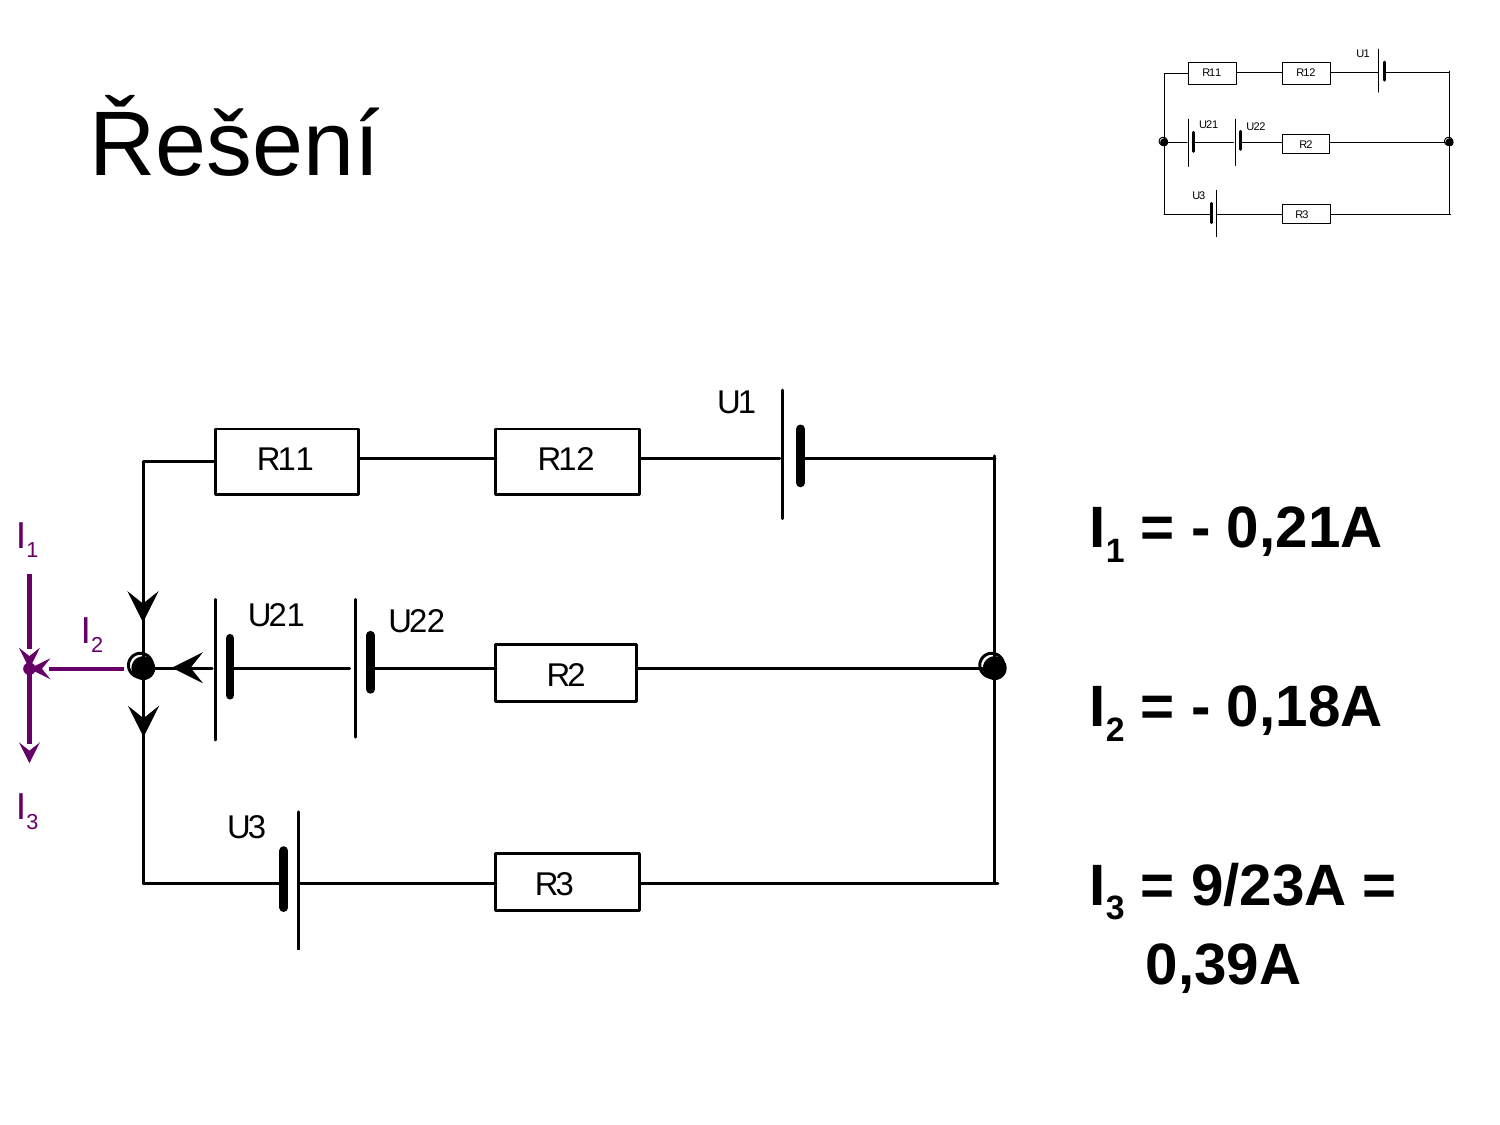

# Řešení
I1 = - 0,21A
I2 = - 0,18A
I3 = 9/23A = 0,39A
I1
I2
I3